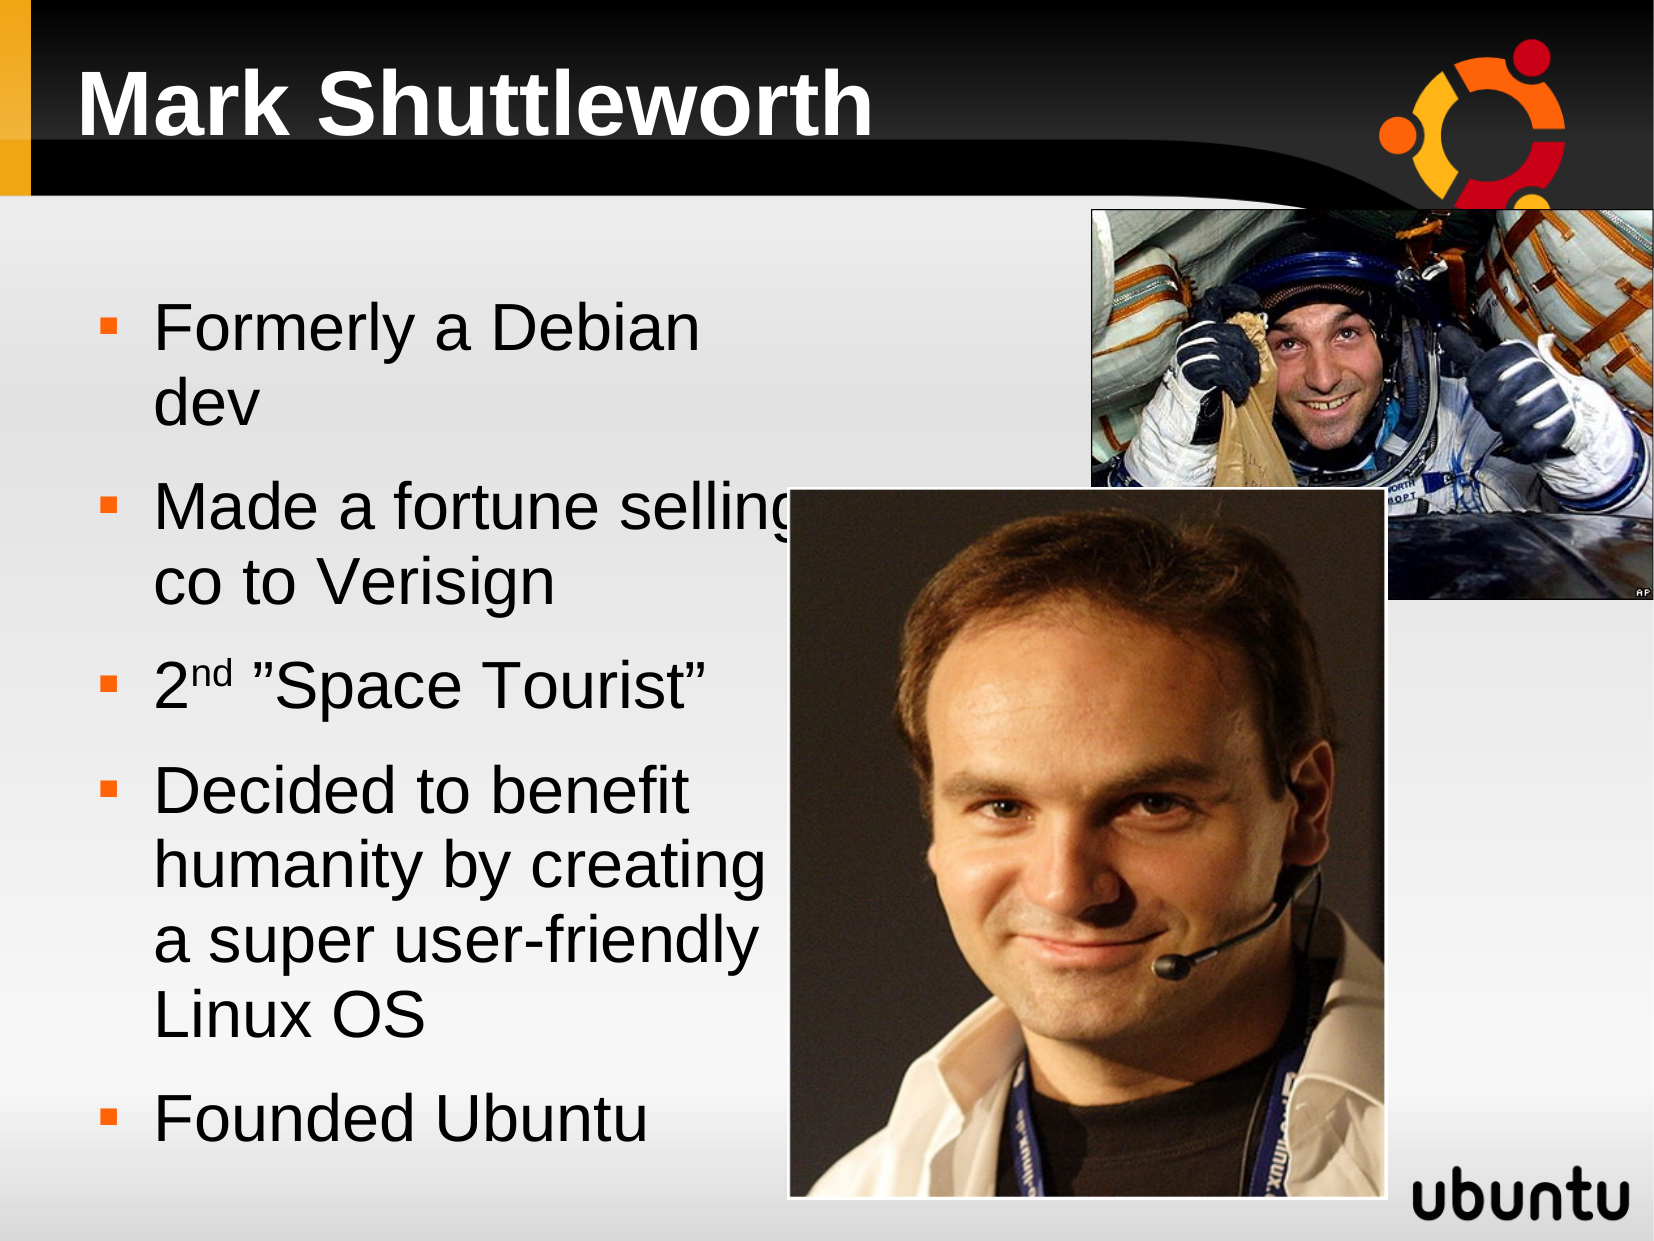

# Mark Shuttleworth
Formerly a Debian dev
Made a fortune selling co to Verisign
2nd ”Space Tourist”
Decided to benefit humanity by creating a super user-friendly Linux OS
Founded Ubuntu